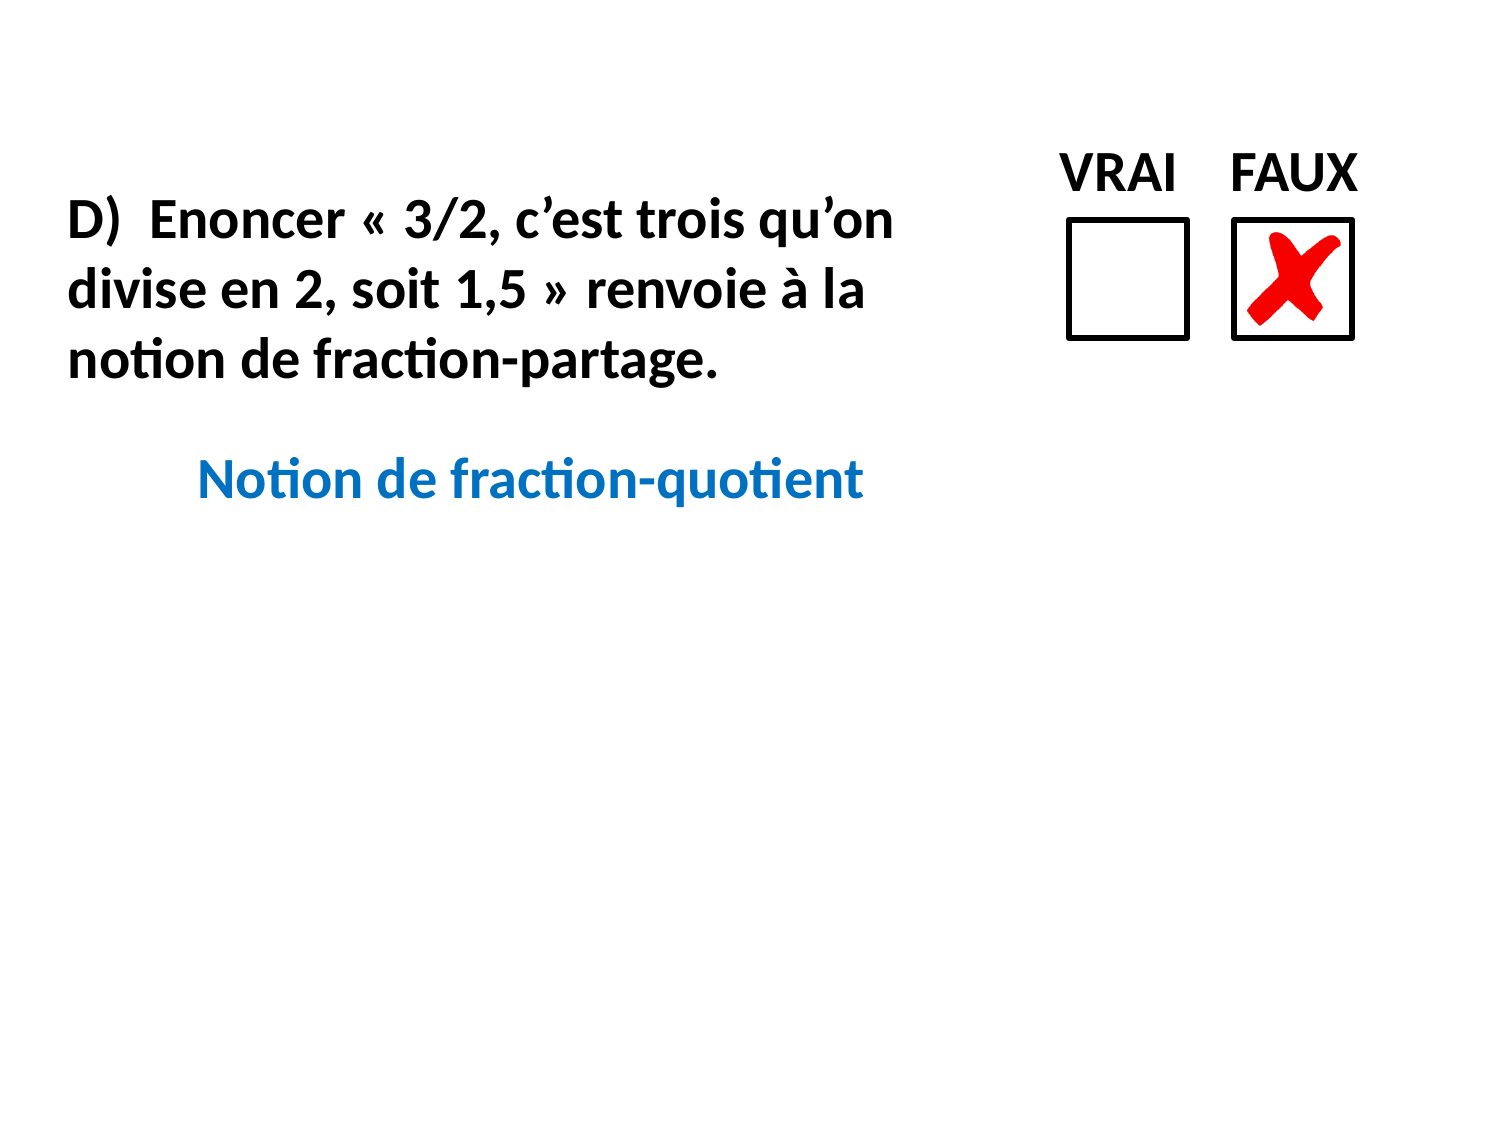

VRAI FAUX
D) Enoncer « 3/2, c’est trois qu’on divise en 2, soit 1,5 » renvoie à la notion de fraction-partage.
Notion de fraction-quotient